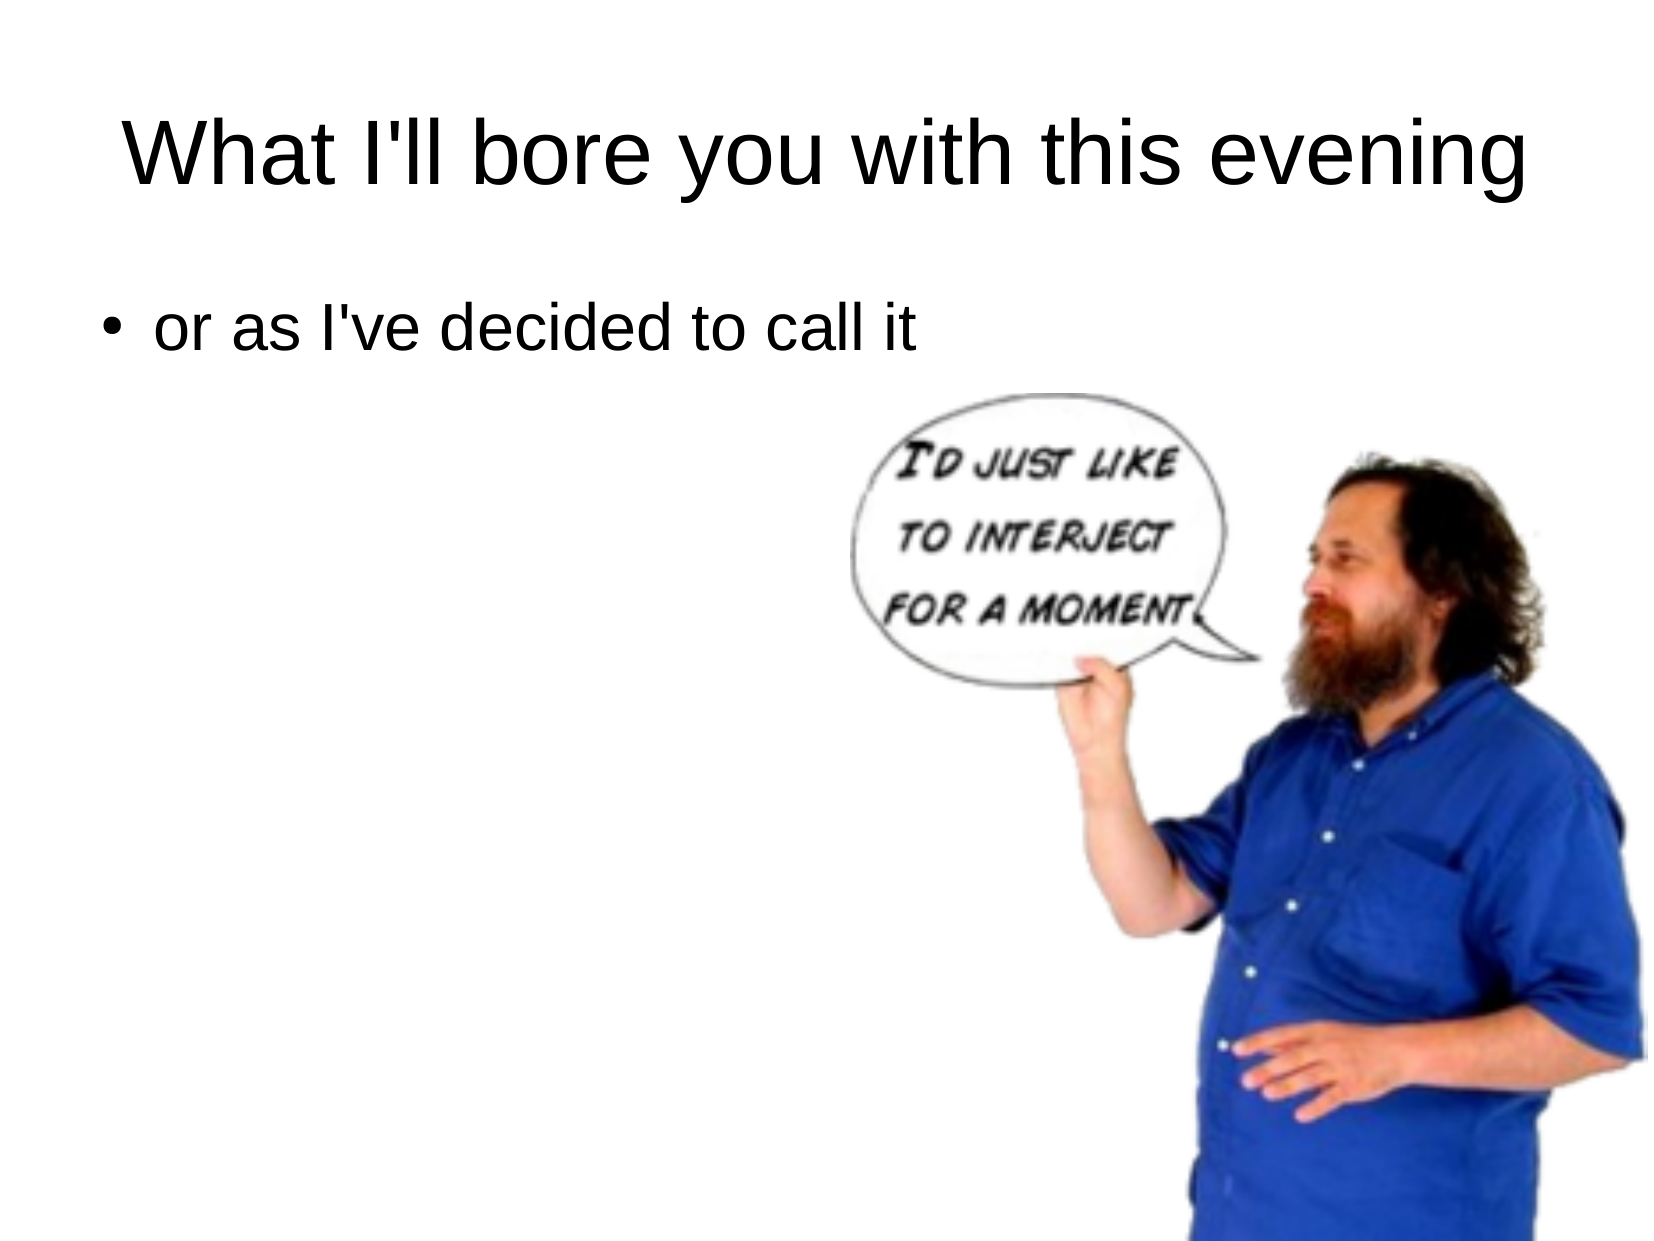

# What I'll bore you with this evening
or as I've decided to call it